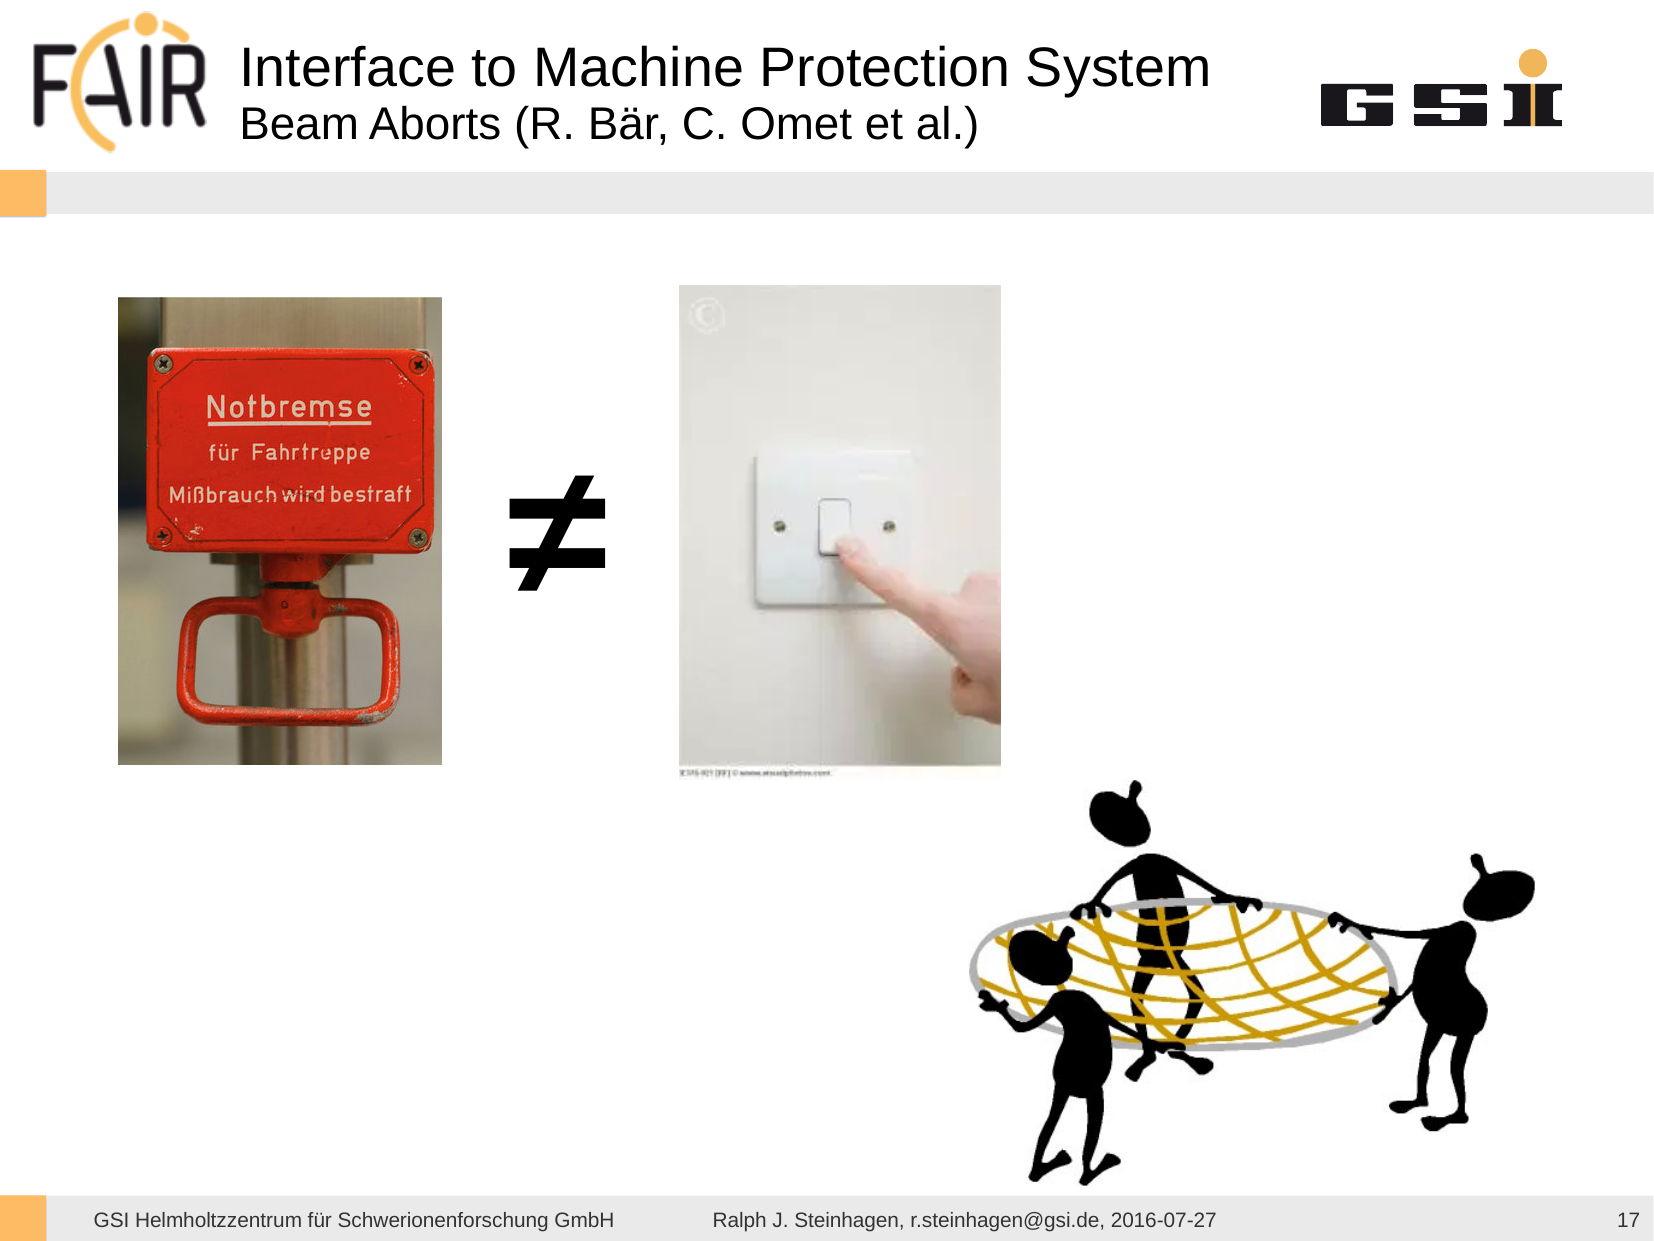

# Interface to Machine Protection System Beam Aborts (R. Bär, C. Omet et al.)
≠